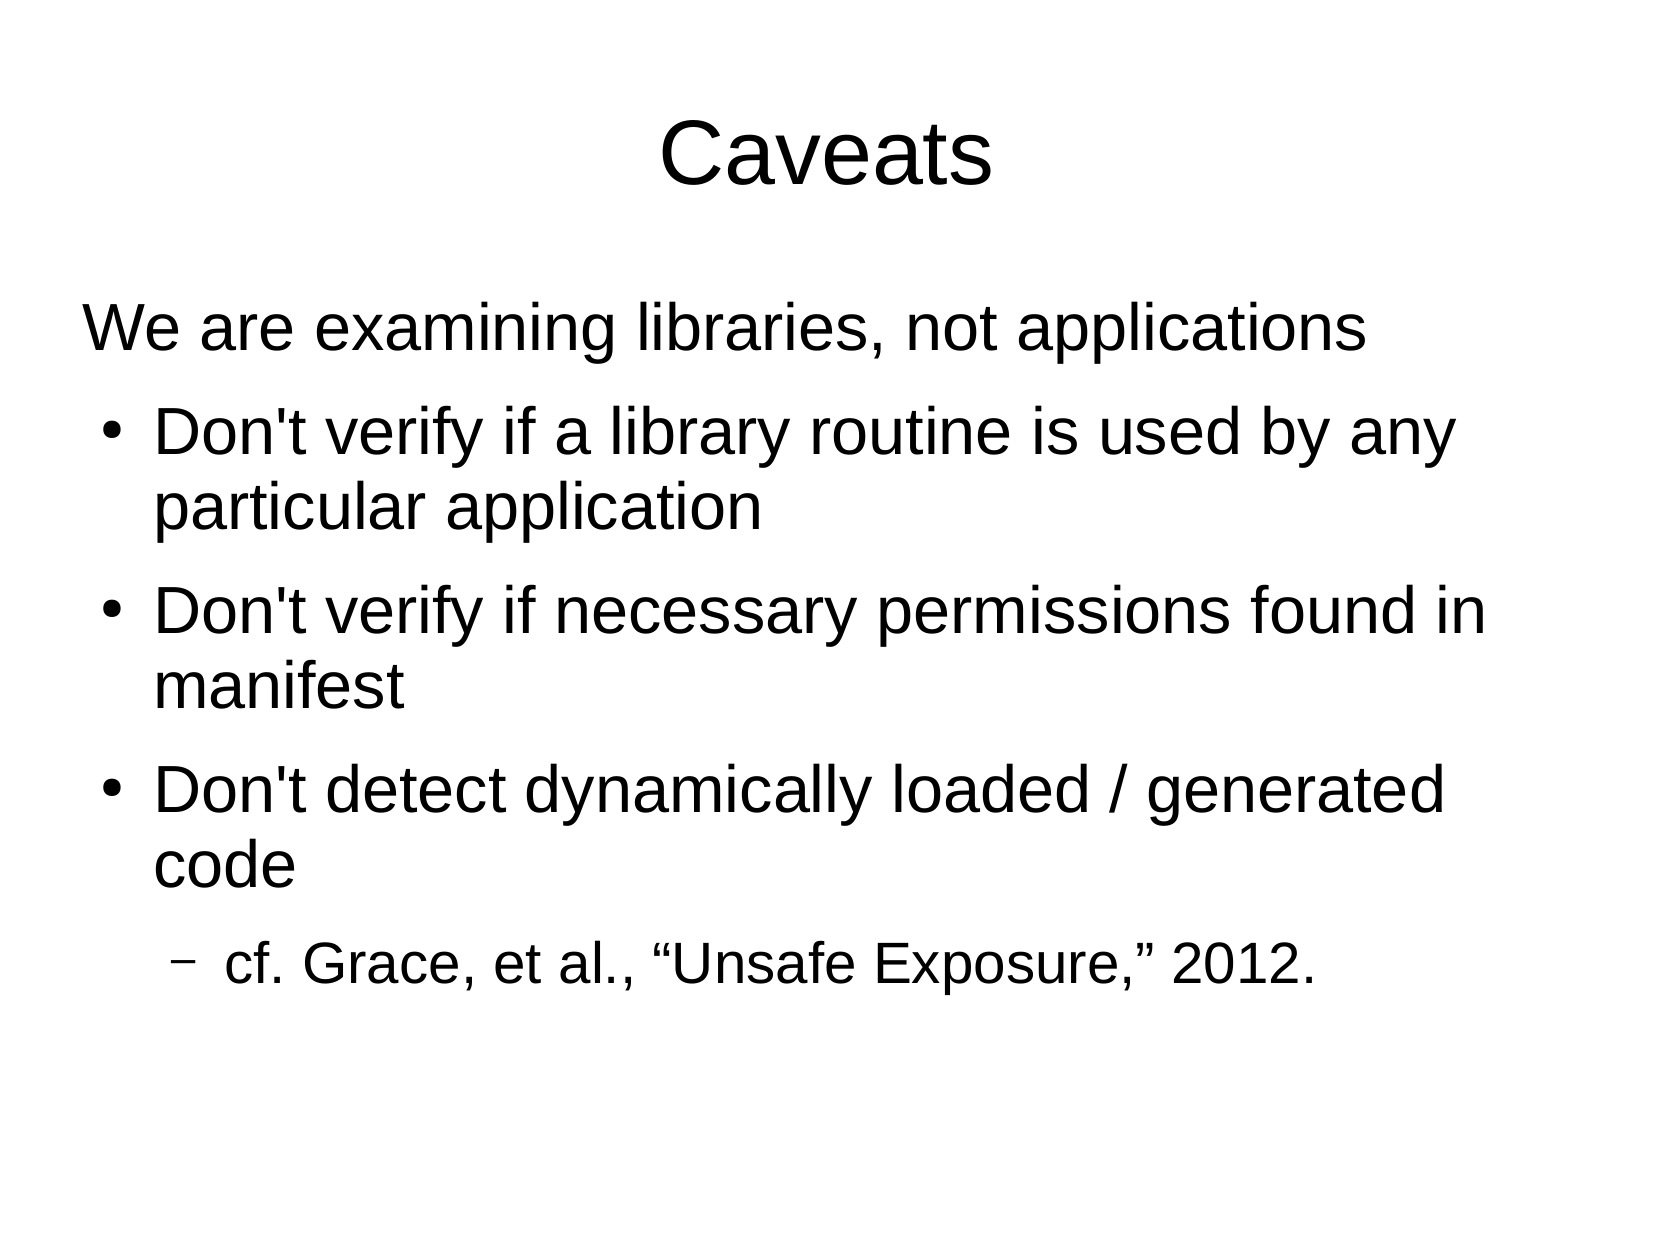

# Caveats
We are examining libraries, not applications
Don't verify if a library routine is used by any particular application
Don't verify if necessary permissions found in manifest
Don't detect dynamically loaded / generated code
cf. Grace, et al., “Unsafe Exposure,” 2012.